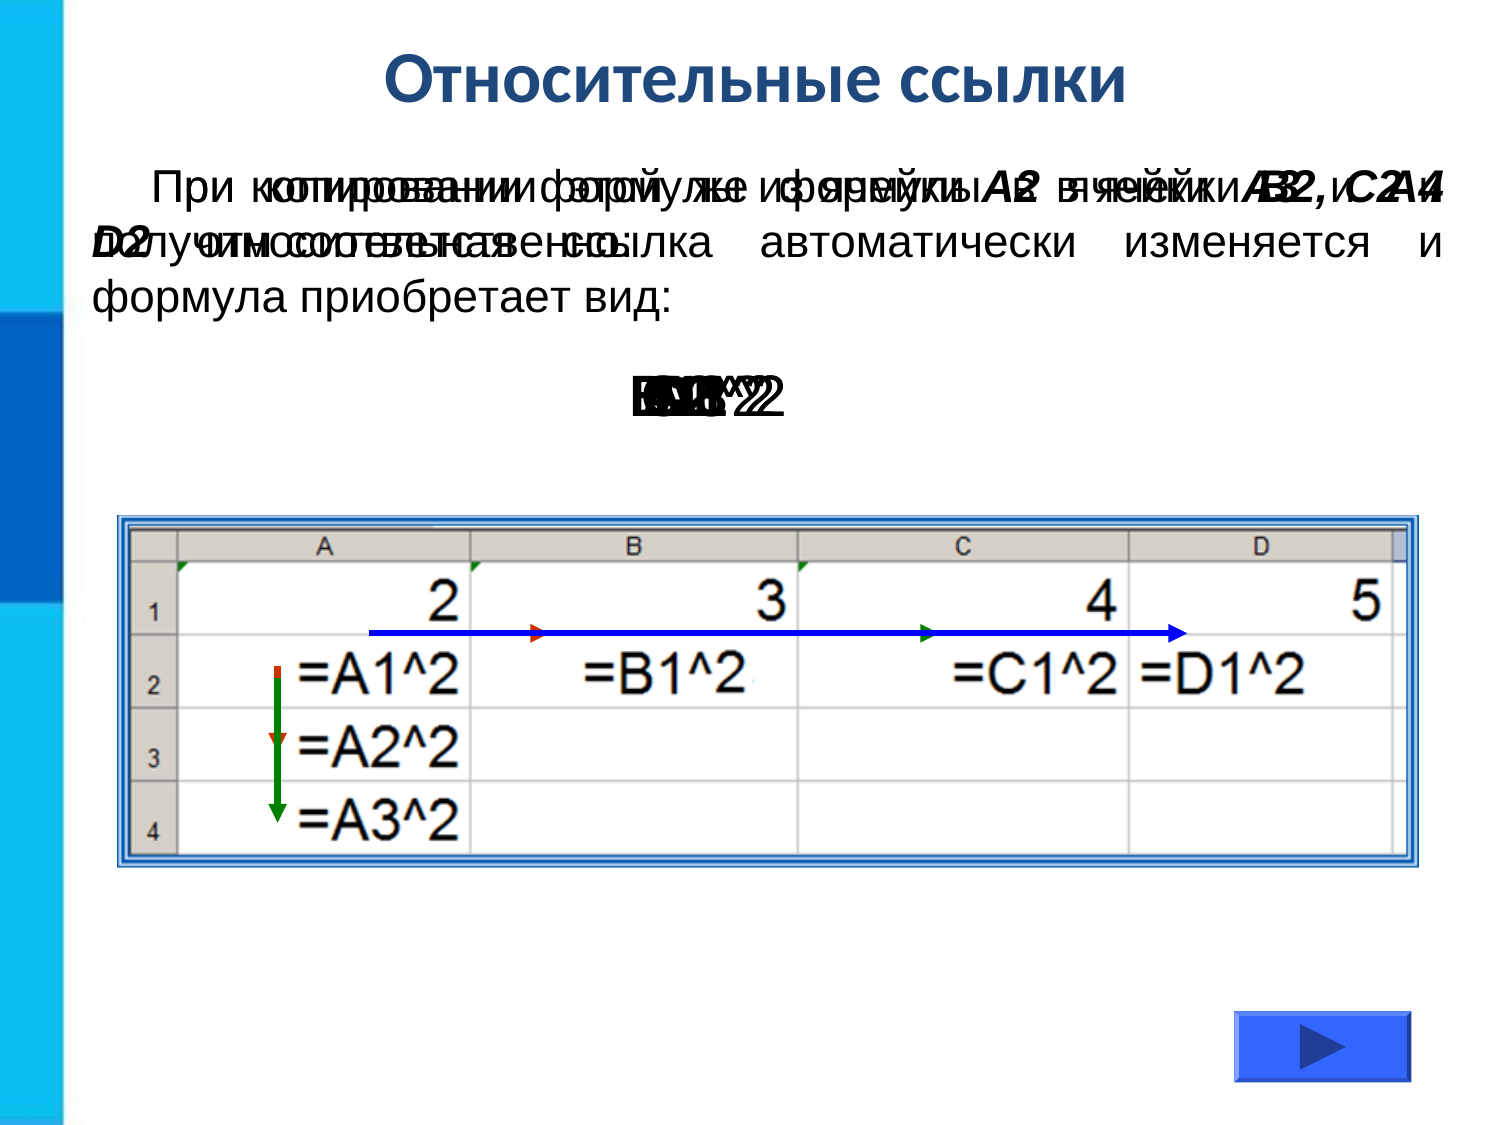

Относительные ссылки
При копировании формулы из ячейки А2 в ячейки B2, С2 и D2 относительная ссылка автоматически изменяется и формула приобретает вид:
При копировании этой же формулы в ячейки А3 и А4 получим соответственно:
B1^2
C1^2
A2^2
A3^2
D1^2